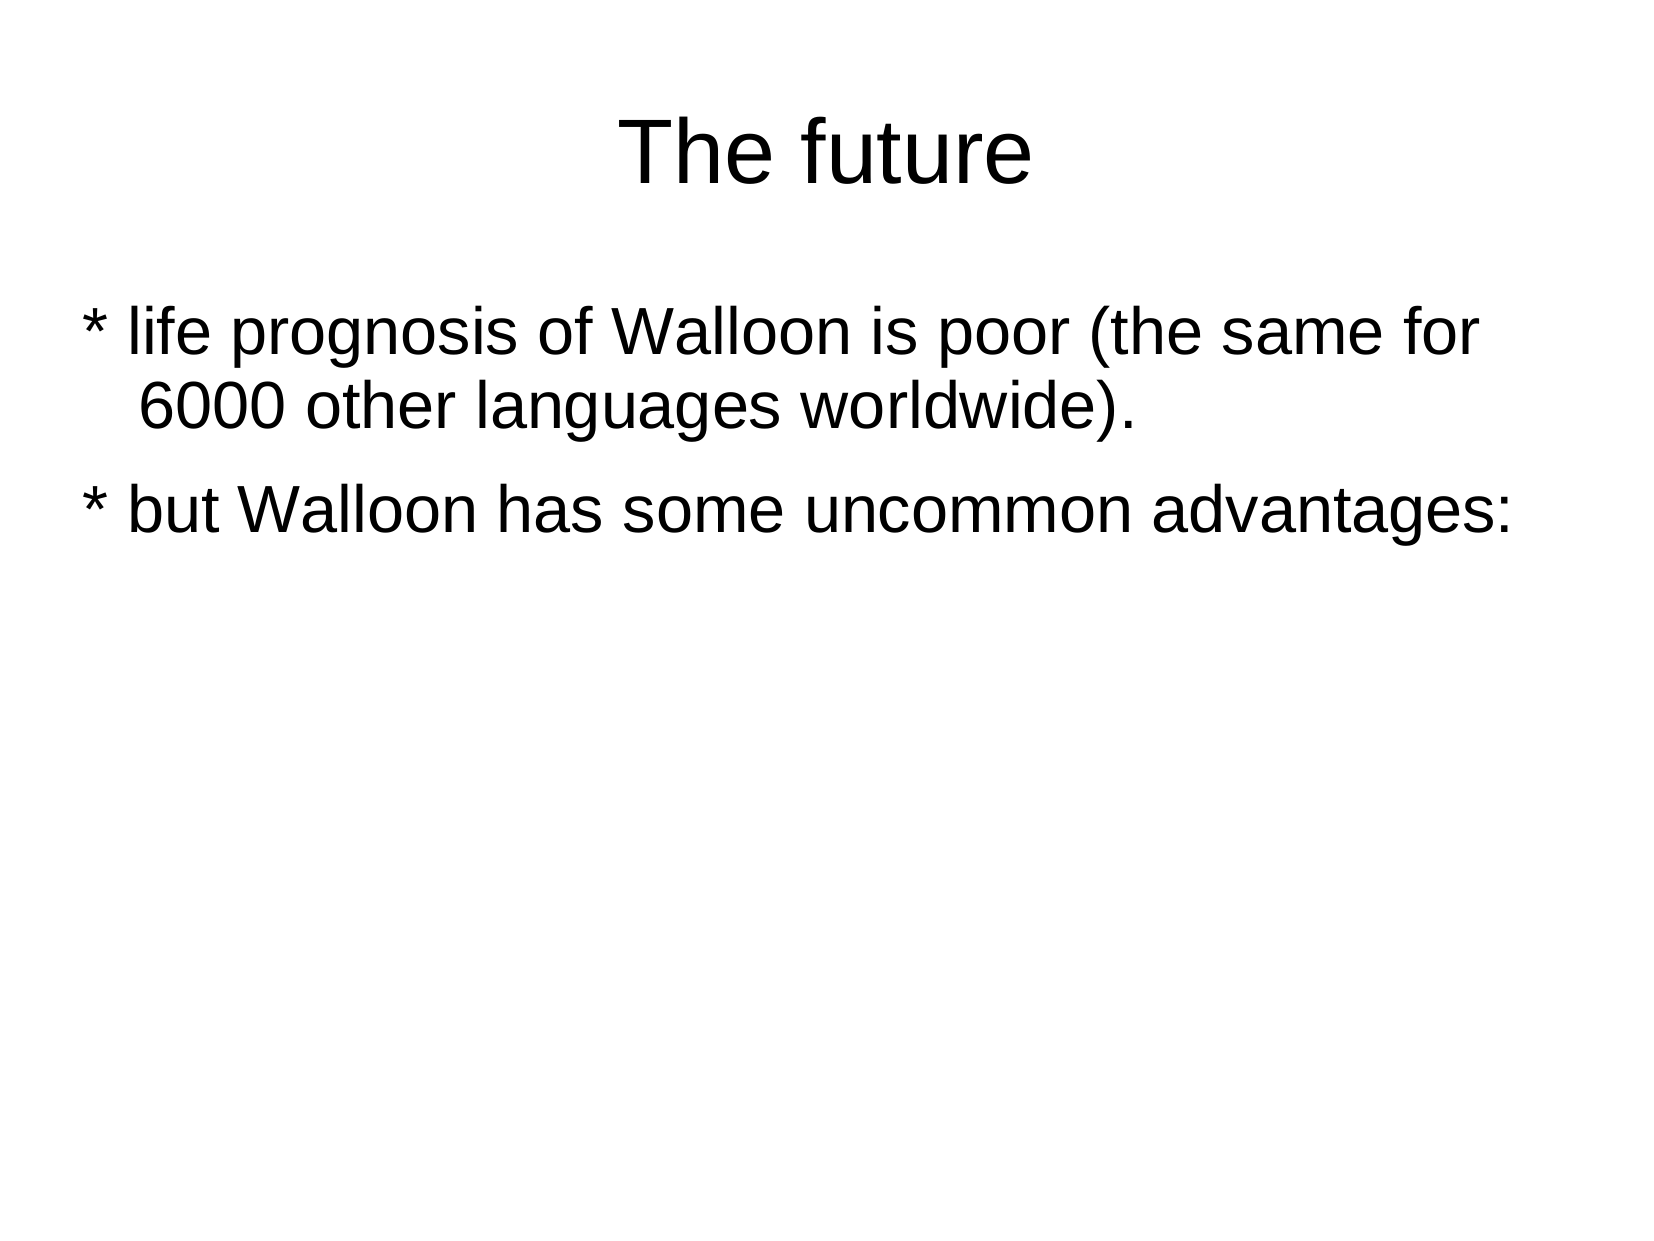

# The future
* life prognosis of Walloon is poor (the same for 6000 other languages worldwide).
* but Walloon has some uncommon advantages: